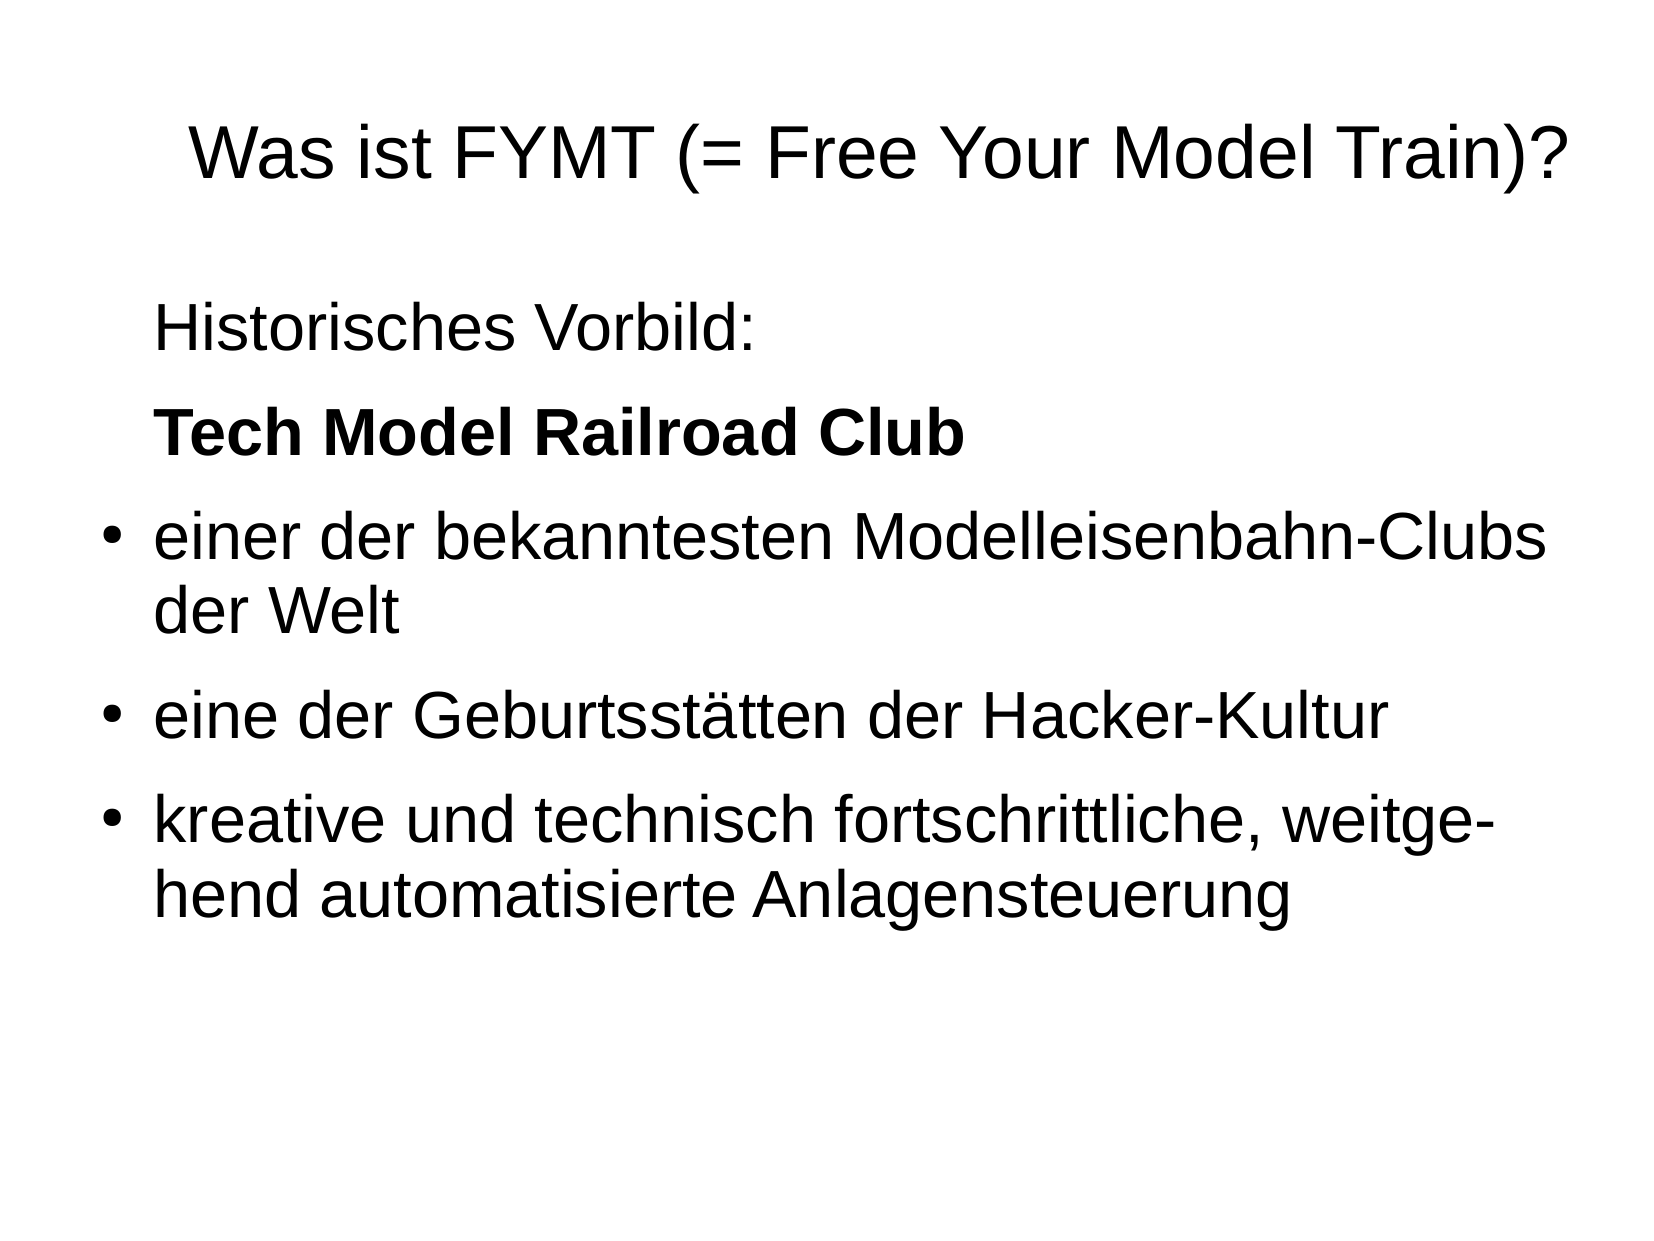

# Was ist FYMT (= Free Your Model Train)?
Historisches Vorbild:
Tech Model Railroad Club
einer der bekanntesten Modelleisenbahn-Clubs der Welt
eine der Geburtsstätten der Hacker-Kultur
kreative und technisch fortschrittliche, weitge-hend automatisierte Anlagensteuerung